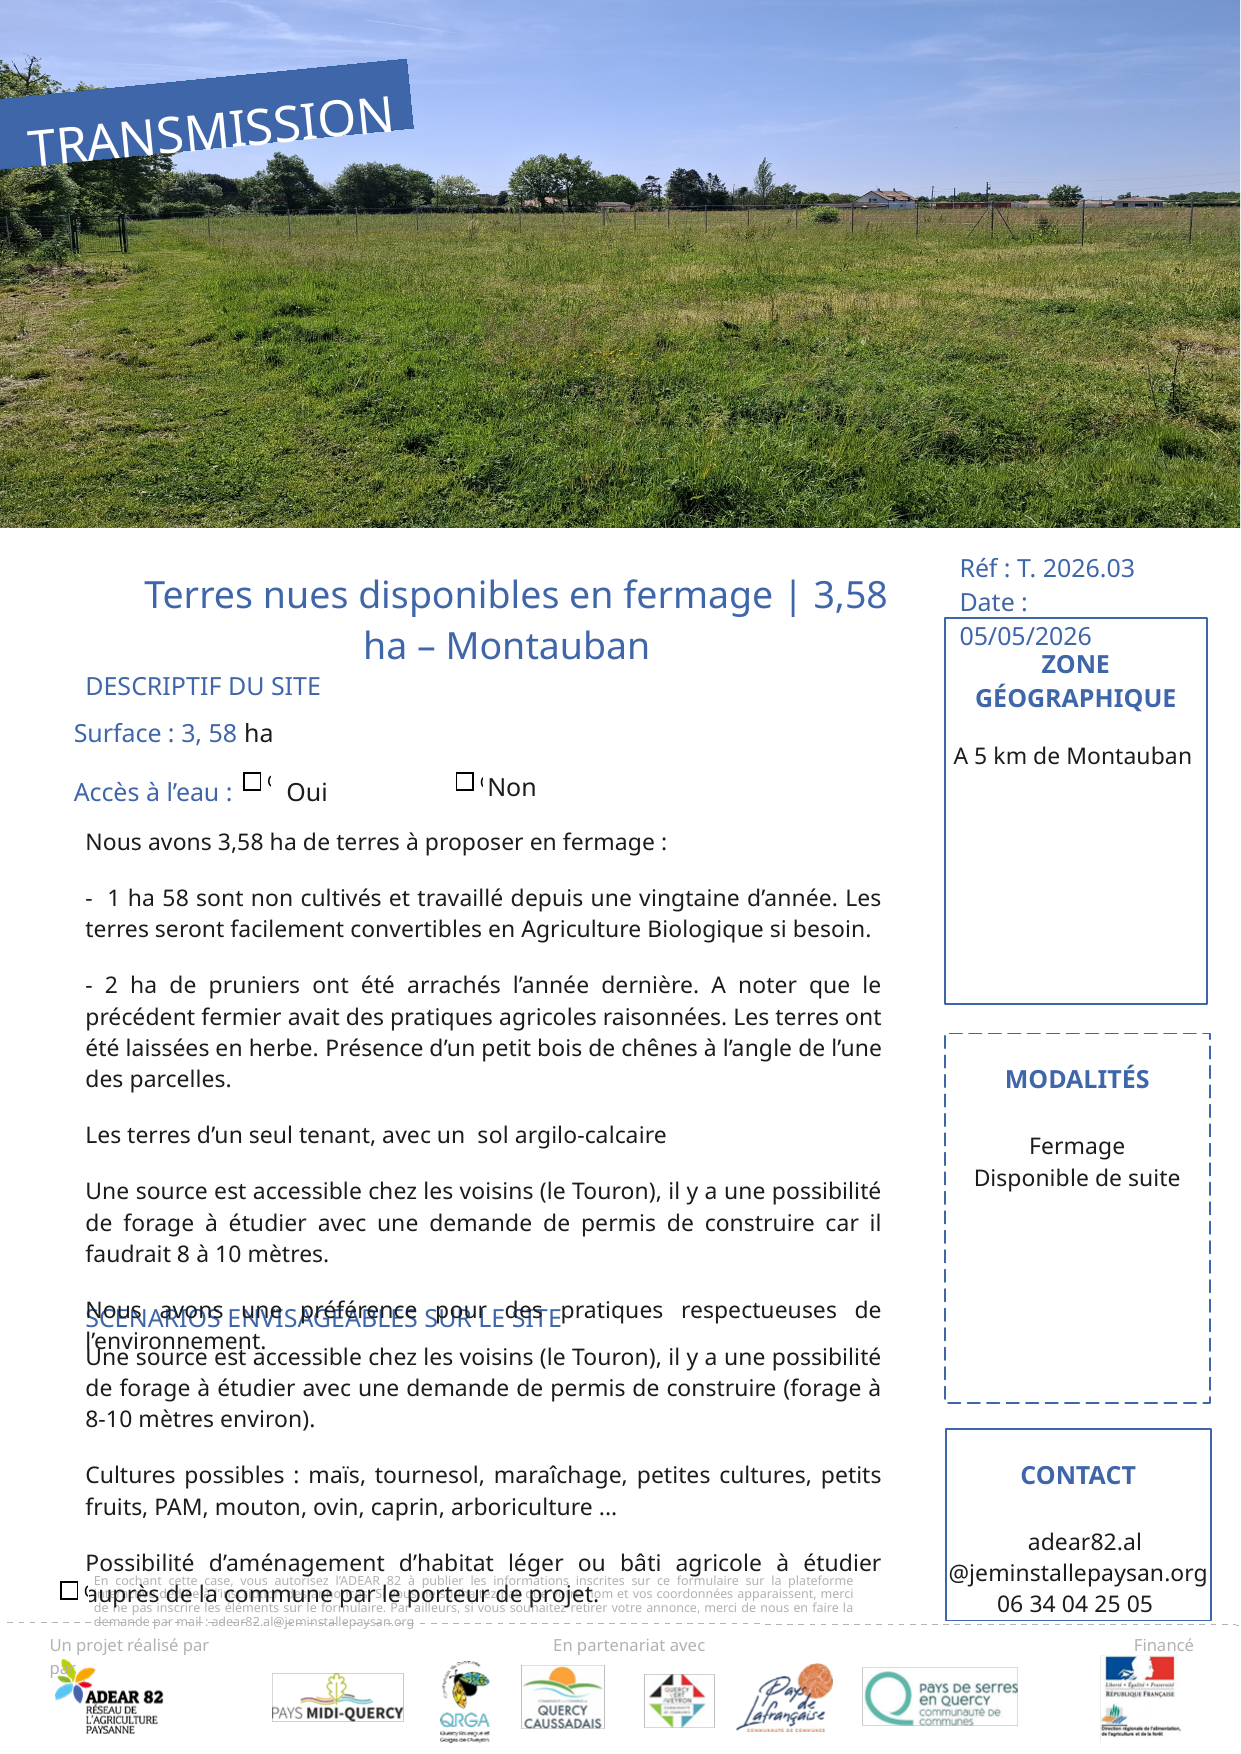

TRANSMISSION
Réf : T. 2026.03
Date : 05/05/2026
Terres nues disponibles en fermage | 3,58 ha – Montauban
ZONE GÉOGRAPHIQUE
A 5 km de Montauban
DESCRIPTIF DU SITE
Surface : 3, 58 ha
Non
Accès à l’eau :
Oui
Nous avons 3,58 ha de terres à proposer en fermage :
- 1 ha 58 sont non cultivés et travaillé depuis une vingtaine d’année. Les terres seront facilement convertibles en Agriculture Biologique si besoin.
- 2 ha de pruniers ont été arrachés l’année dernière. A noter que le précédent fermier avait des pratiques agricoles raisonnées. Les terres ont été laissées en herbe. Présence d’un petit bois de chênes à l’angle de l’une des parcelles.
Les terres d’un seul tenant, avec un sol argilo-calcaire
Une source est accessible chez les voisins (le Touron), il y a une possibilité de forage à étudier avec une demande de permis de construire car il faudrait 8 à 10 mètres.
Nous avons une préférence pour des pratiques respectueuses de l’environnement.
MODALITÉS
Fermage
Disponible de suite
SCENARIOS ENVISAGEABLES SUR LE SITE
Une source est accessible chez les voisins (le Touron), il y a une possibilité de forage à étudier avec une demande de permis de construire (forage à 8-10 mètres environ).
Cultures possibles : maïs, tournesol, maraîchage, petites cultures, petits fruits, PAM, mouton, ovin, caprin, arboriculture ...
Possibilité d’aménagement d’habitat léger ou bâti agricole à étudier auprès de la commune par le porteur de projet.
CONTACT
Vadear82.al
@jeminstallepaysan.org
06 34 04 25 05
En cochant cette case, vous autorisez l’ADEAR 82 à publier les informations inscrites sur ce formulaire sur la plateforme interactive dédiée à l’inscription des annonces. Si vous ne souhaitez pas que votre nom et vos coordonnées apparaissent, merci de ne pas inscrire les éléments sur le formulaire. Par ailleurs, si vous souhaitez retirer votre annonce, merci de nous en faire la demande par mail : adear82.al@jeminstallepaysan.org
Un projet réalisé par En partenariat avec Financé par